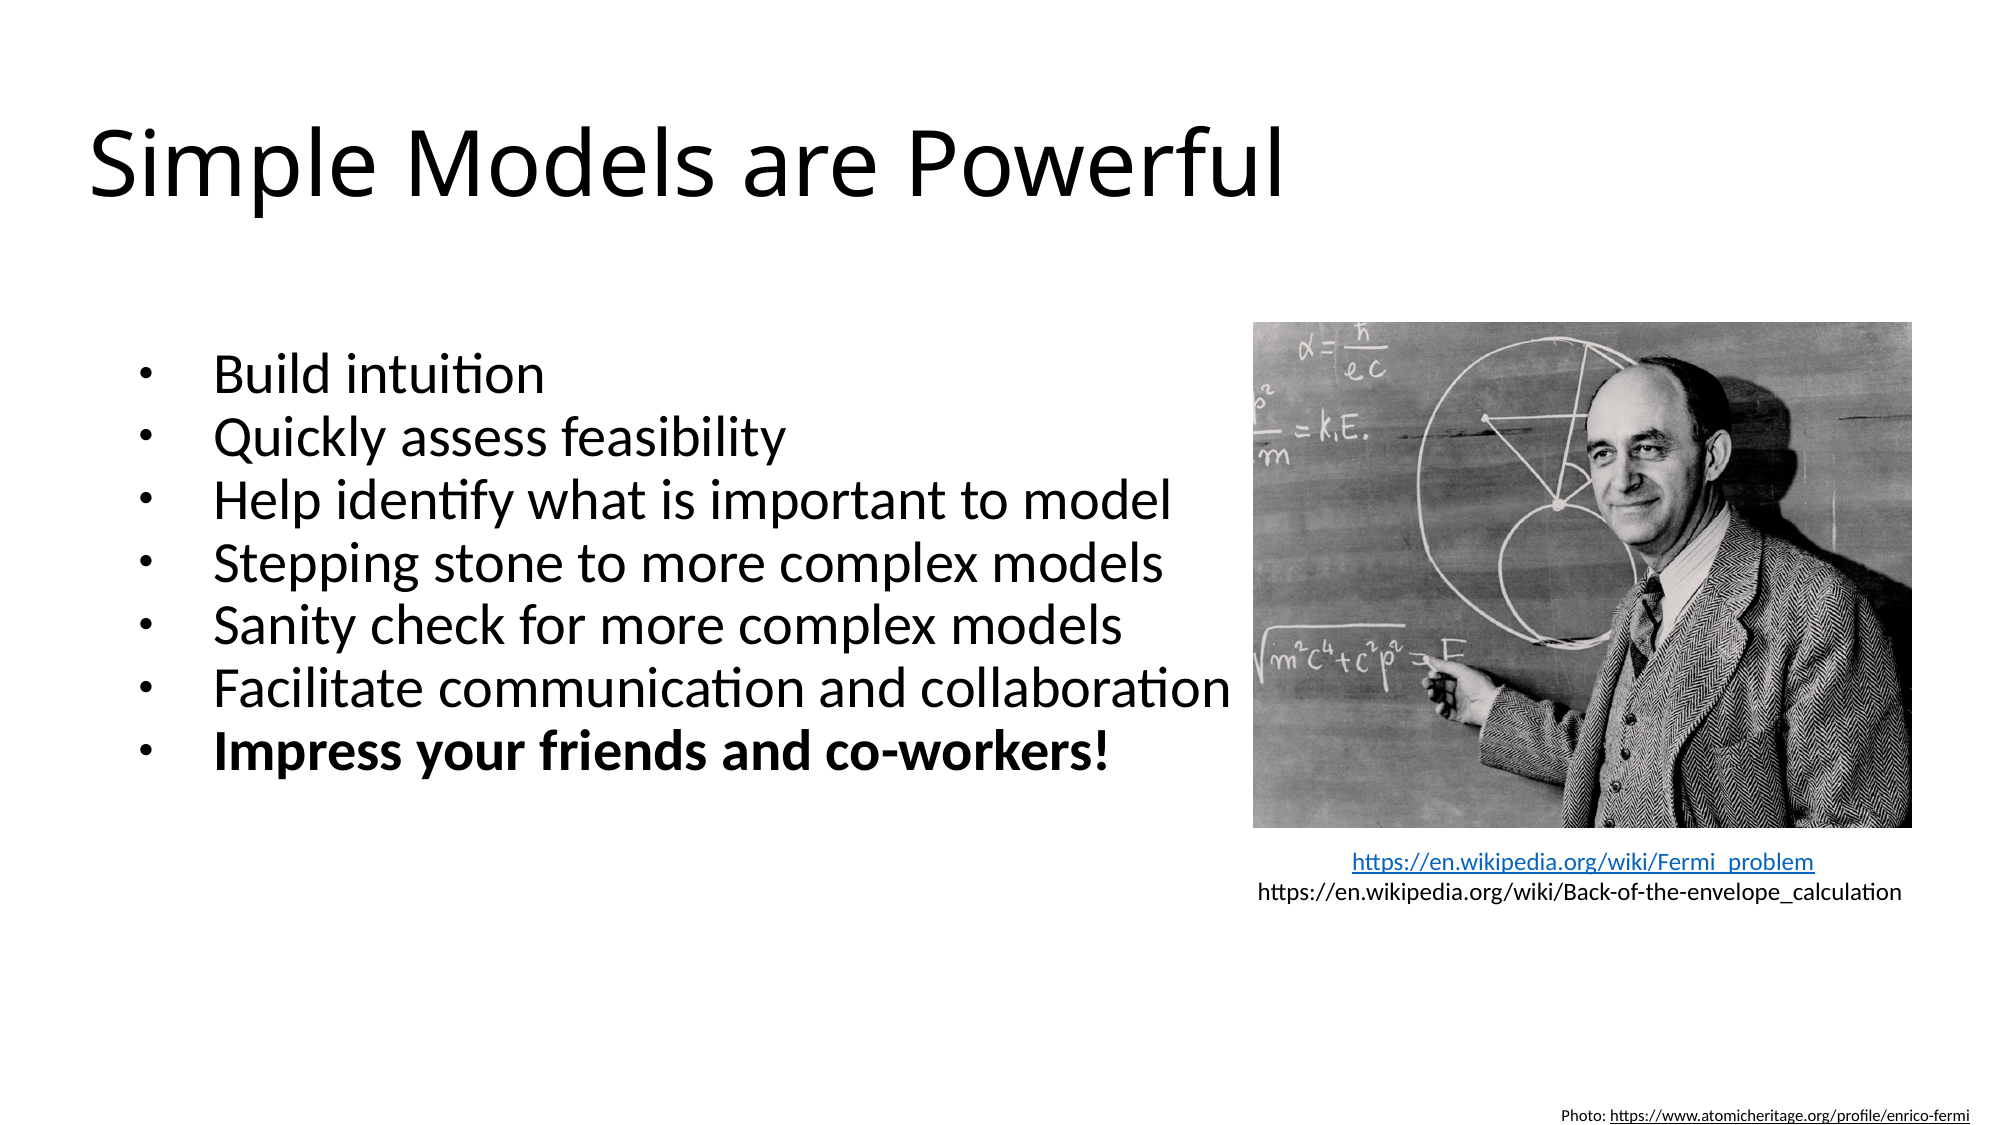

# Simple Models are Powerful
Build intuition
Quickly assess feasibility
Help identify what is important to model
Stepping stone to more complex models
Sanity check for more complex models
Facilitate communication and collaboration
Impress your friends and co-workers!
https://en.wikipedia.org/wiki/Fermi_problem
https://en.wikipedia.org/wiki/Back-of-the-envelope_calculation
 Photo: https://www.atomicheritage.org/profile/enrico-fermi